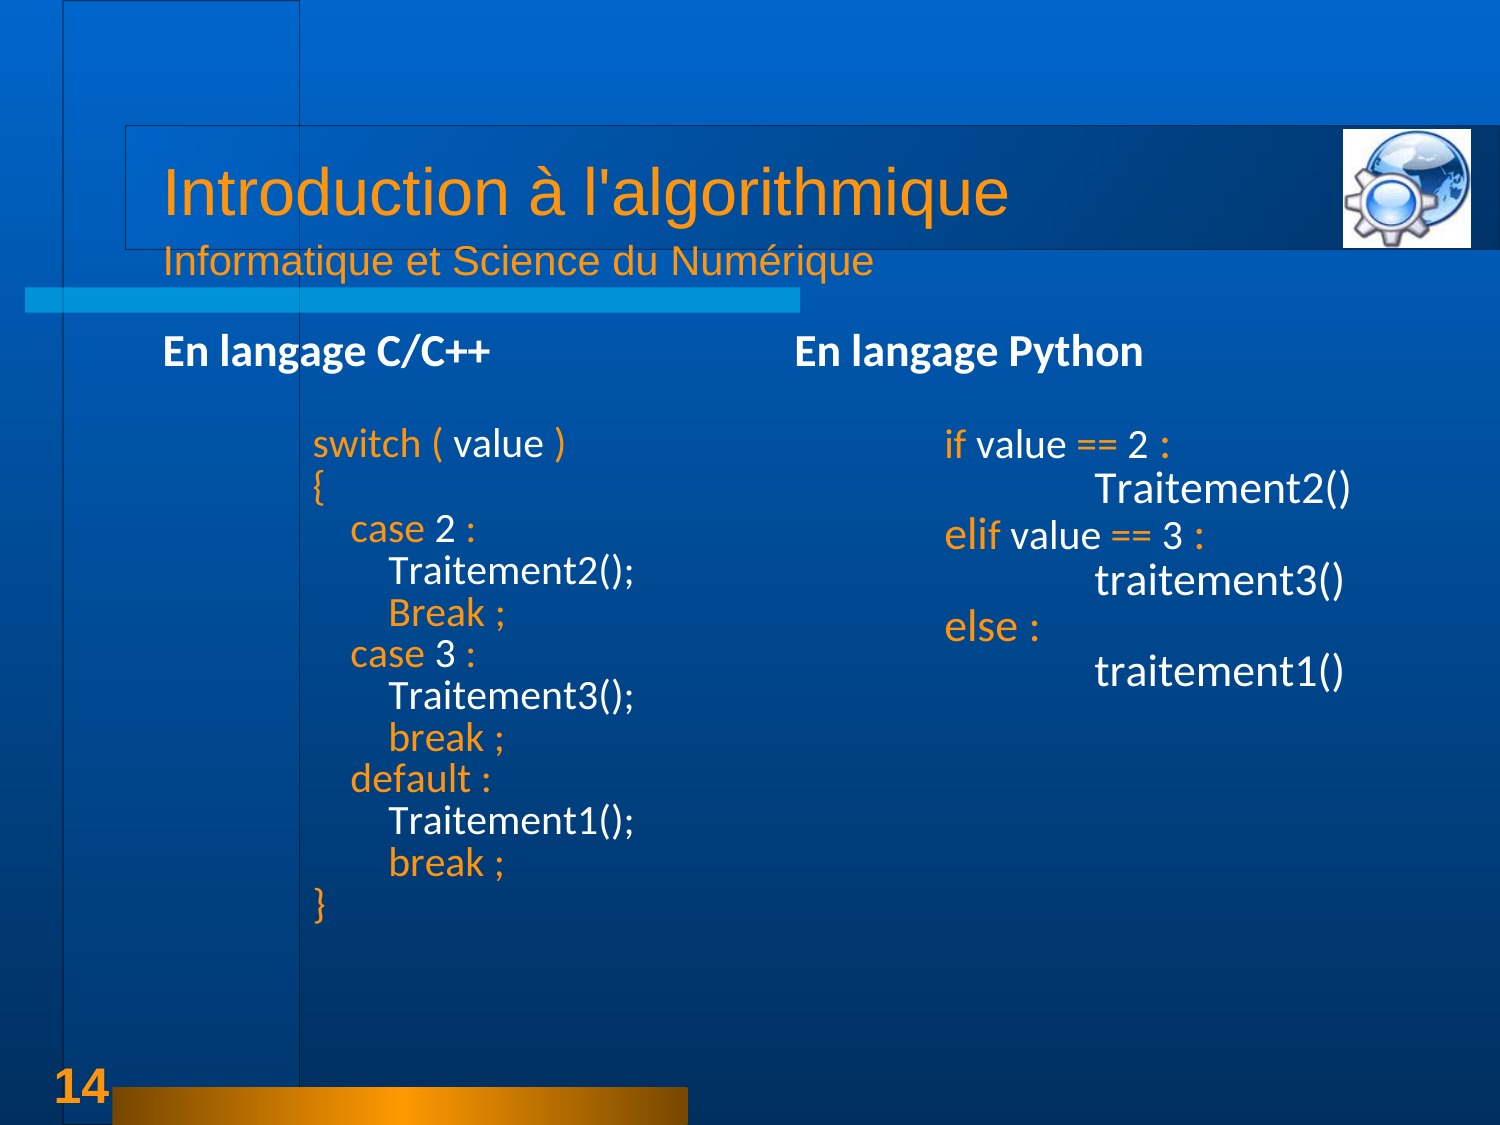

En langage C/C++
	switch ( value )
	{
	 case 2 :
	 Traitement2();
	 Break ;
	 case 3 :
	 Traitement3();
	 break ;
	 default :
	 Traitement1();
	 break ;
	}
En langage Python
	if value == 2 :
		Traitement2()
	elif value == 3 :
		traitement3()
	else :
		traitement1()